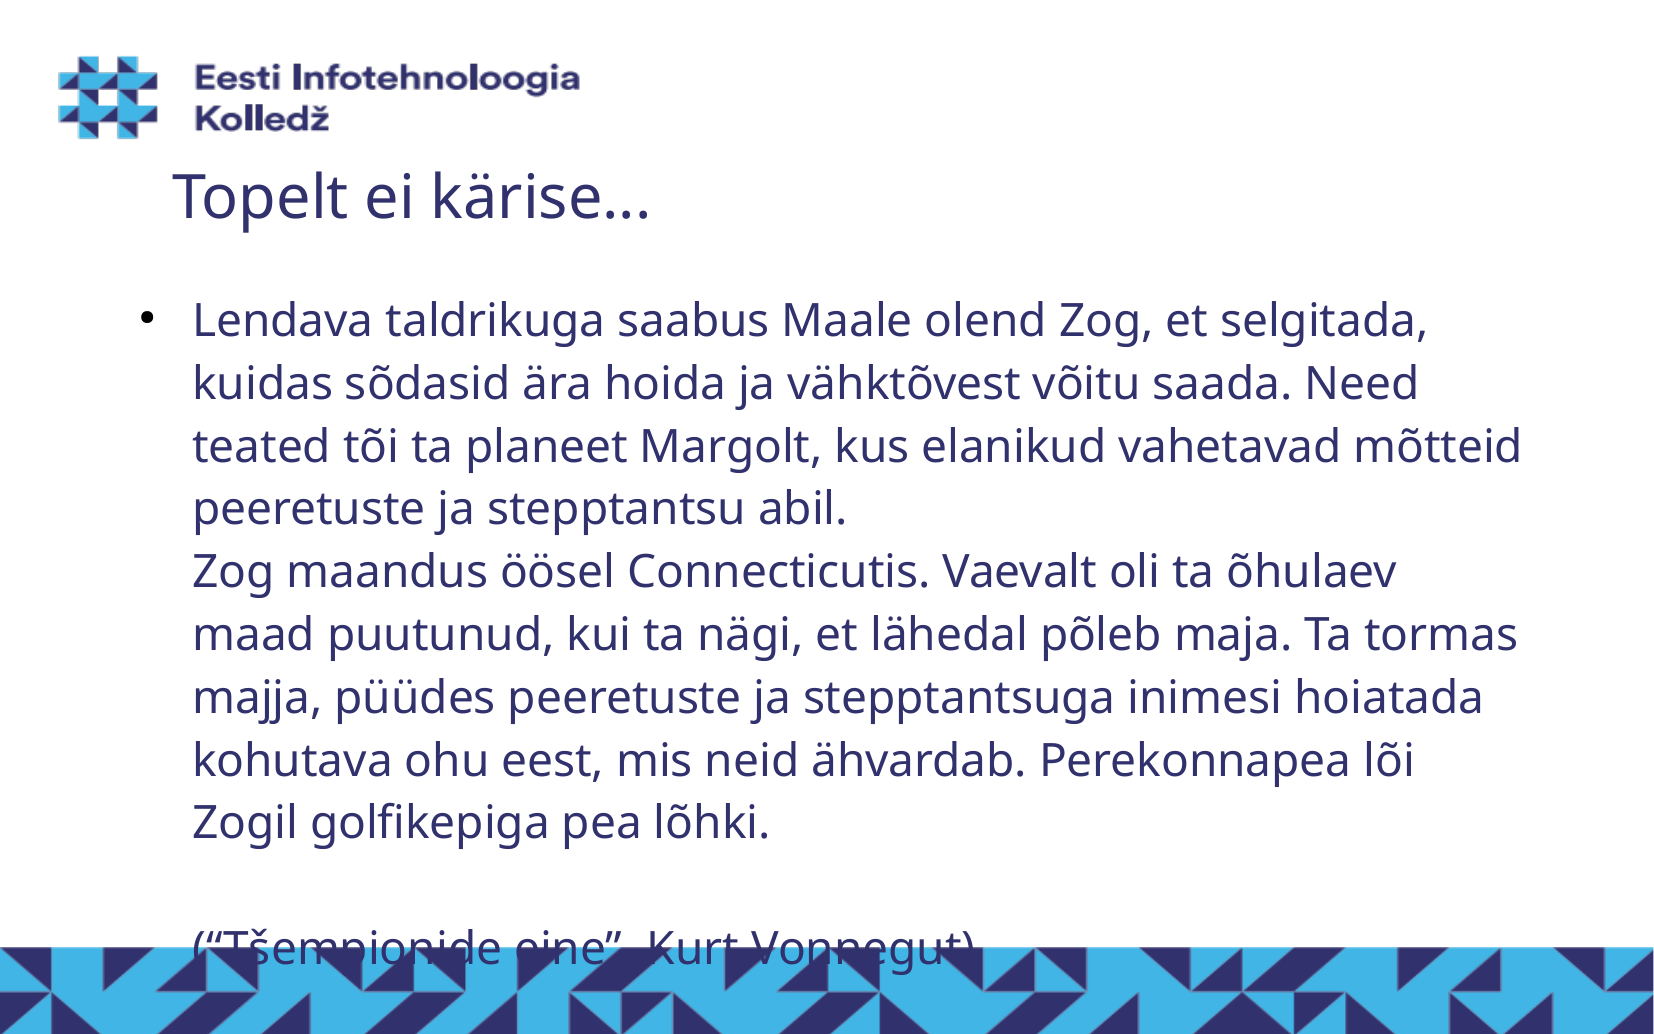

# Topelt ei kärise...
Lendava taldrikuga saabus Maale olend Zog, et selgitada, kuidas sõdasid ära hoida ja vähktõvest võitu saada. Need teated tõi ta planeet Margolt, kus elanikud vahetavad mõtteid peeretuste ja stepptantsu abil.
Zog maandus öösel Connecticutis. Vaevalt oli ta õhulaev maad puutunud, kui ta nägi, et lähedal põleb maja. Ta tormas majja, püüdes peeretuste ja stepptantsuga inimesi hoiatada kohutava ohu eest, mis neid ähvardab. Perekonnapea lõi Zogil golfikepiga pea lõhki.
(“Tšempionide eine”, Kurt Vonnegut)